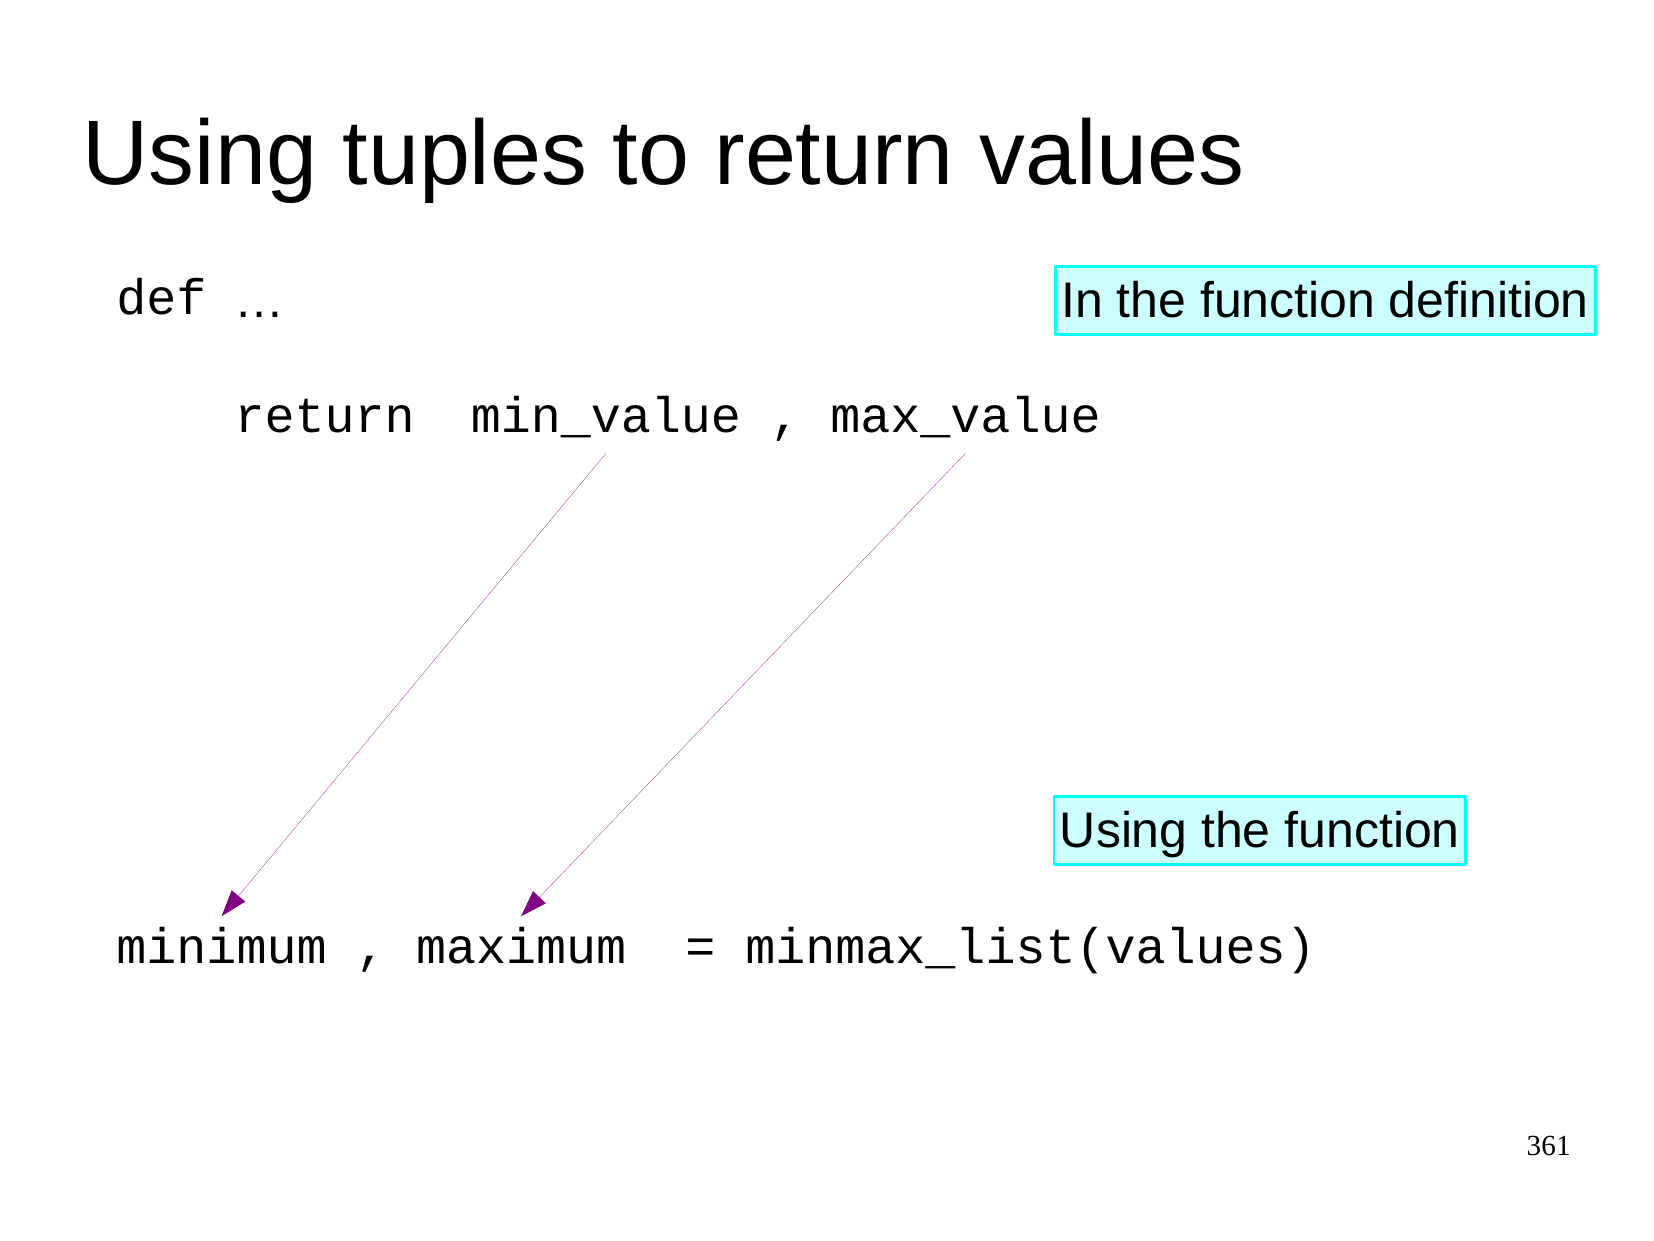

# Using tuples to return values
def
…
In the function definition
return
min_value
,
max_value
Using the function
minimum
,
maximum
= minmax_list(values)
361